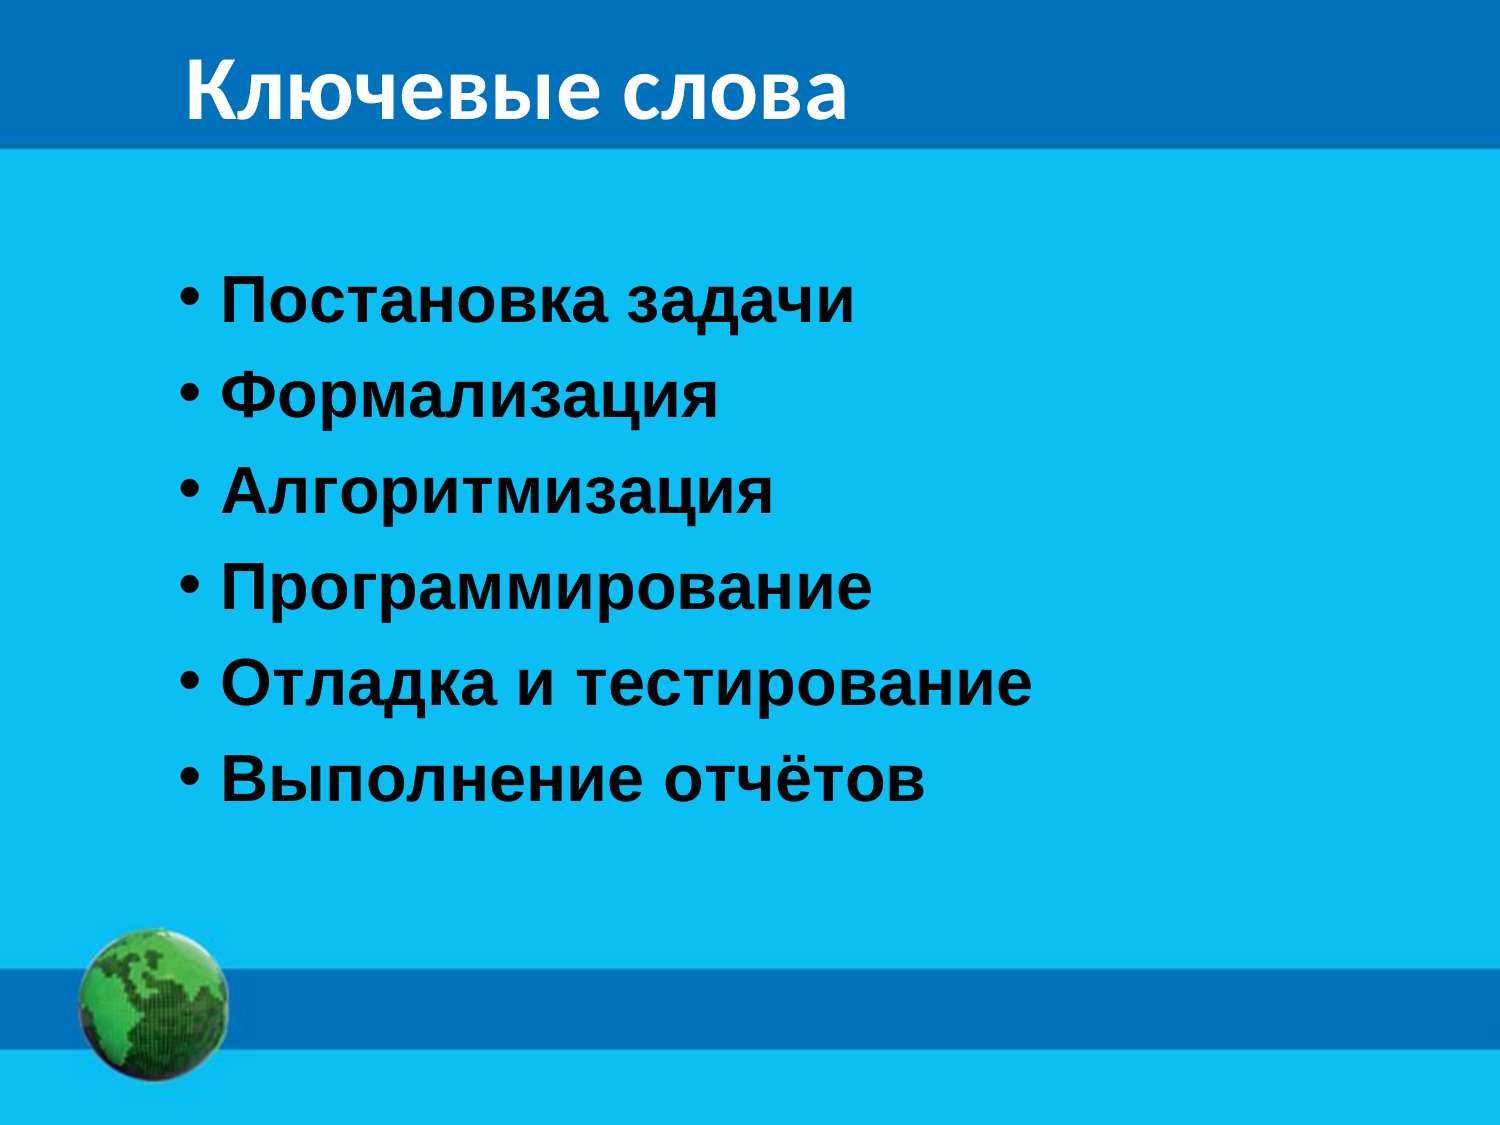

Ключевые слова
 Постановка задачи
 Формализация
 Алгоритмизация
 Программирование
 Отладка и тестирование
 Выполнение отчётов